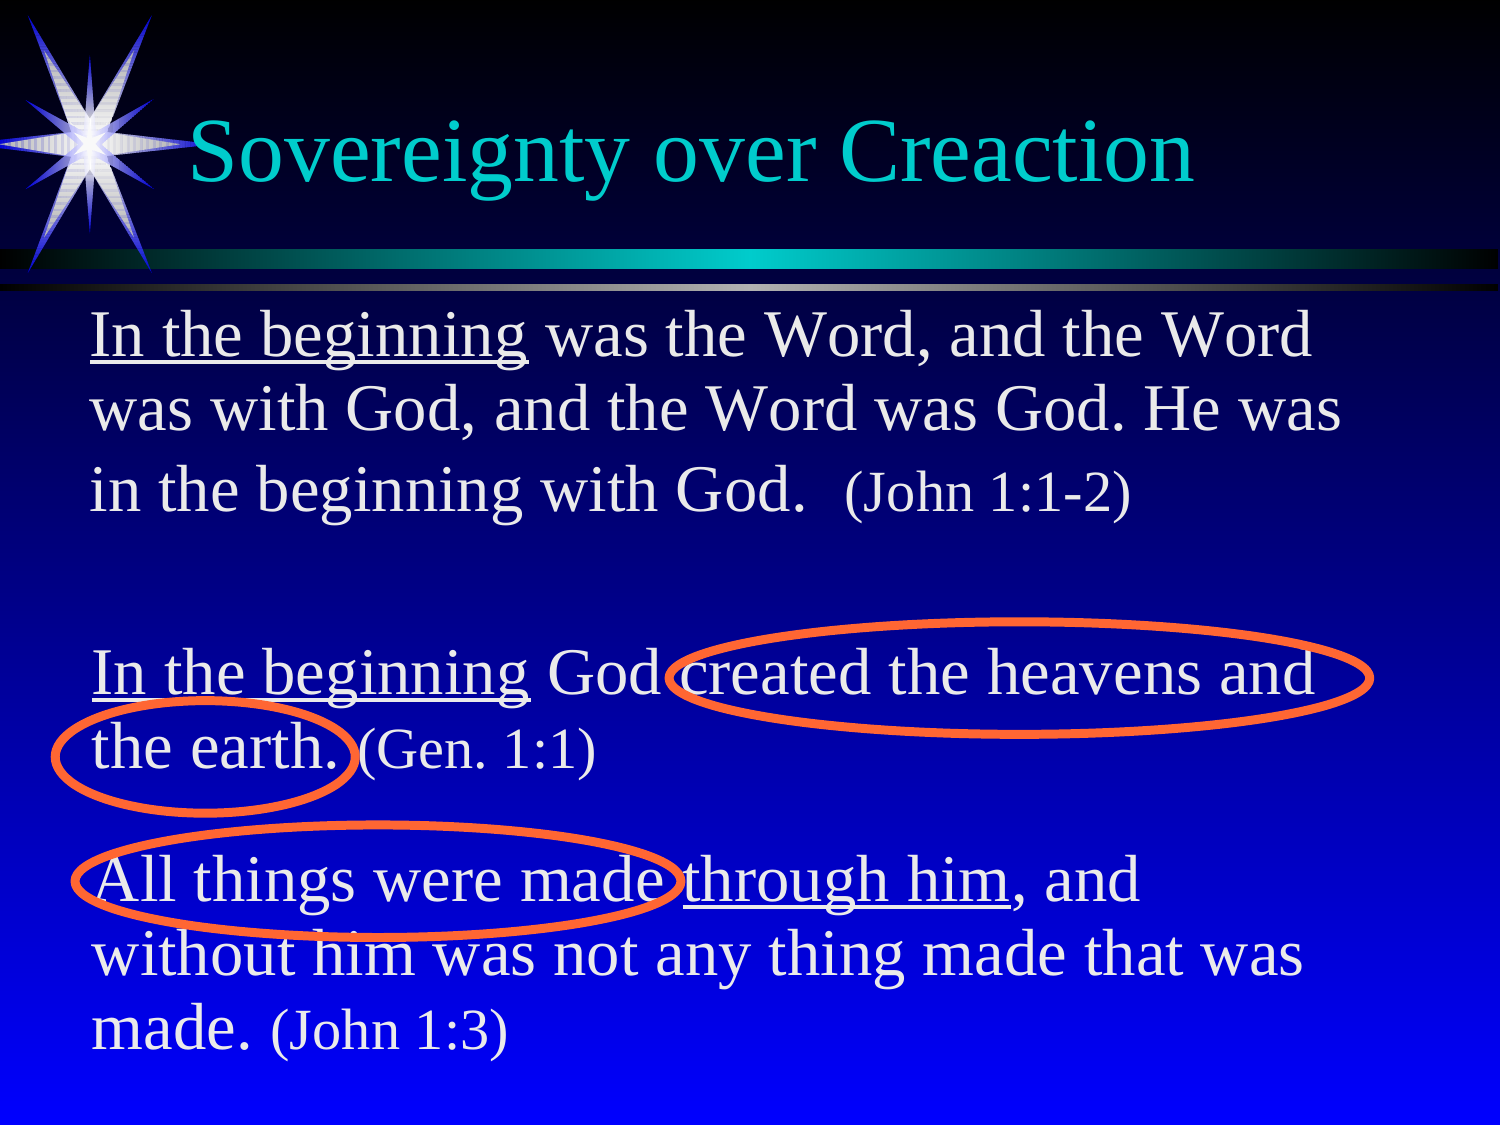

# Sovereignty over Creaction
In the beginning was the Word, and the Word was with God, and the Word was God. He was in the beginning with God. (John 1:1-2)
In the beginning God created the heavens and the earth. (Gen. 1:1)
All things were made through him, and without him was not any thing made that was made. (John 1:3)